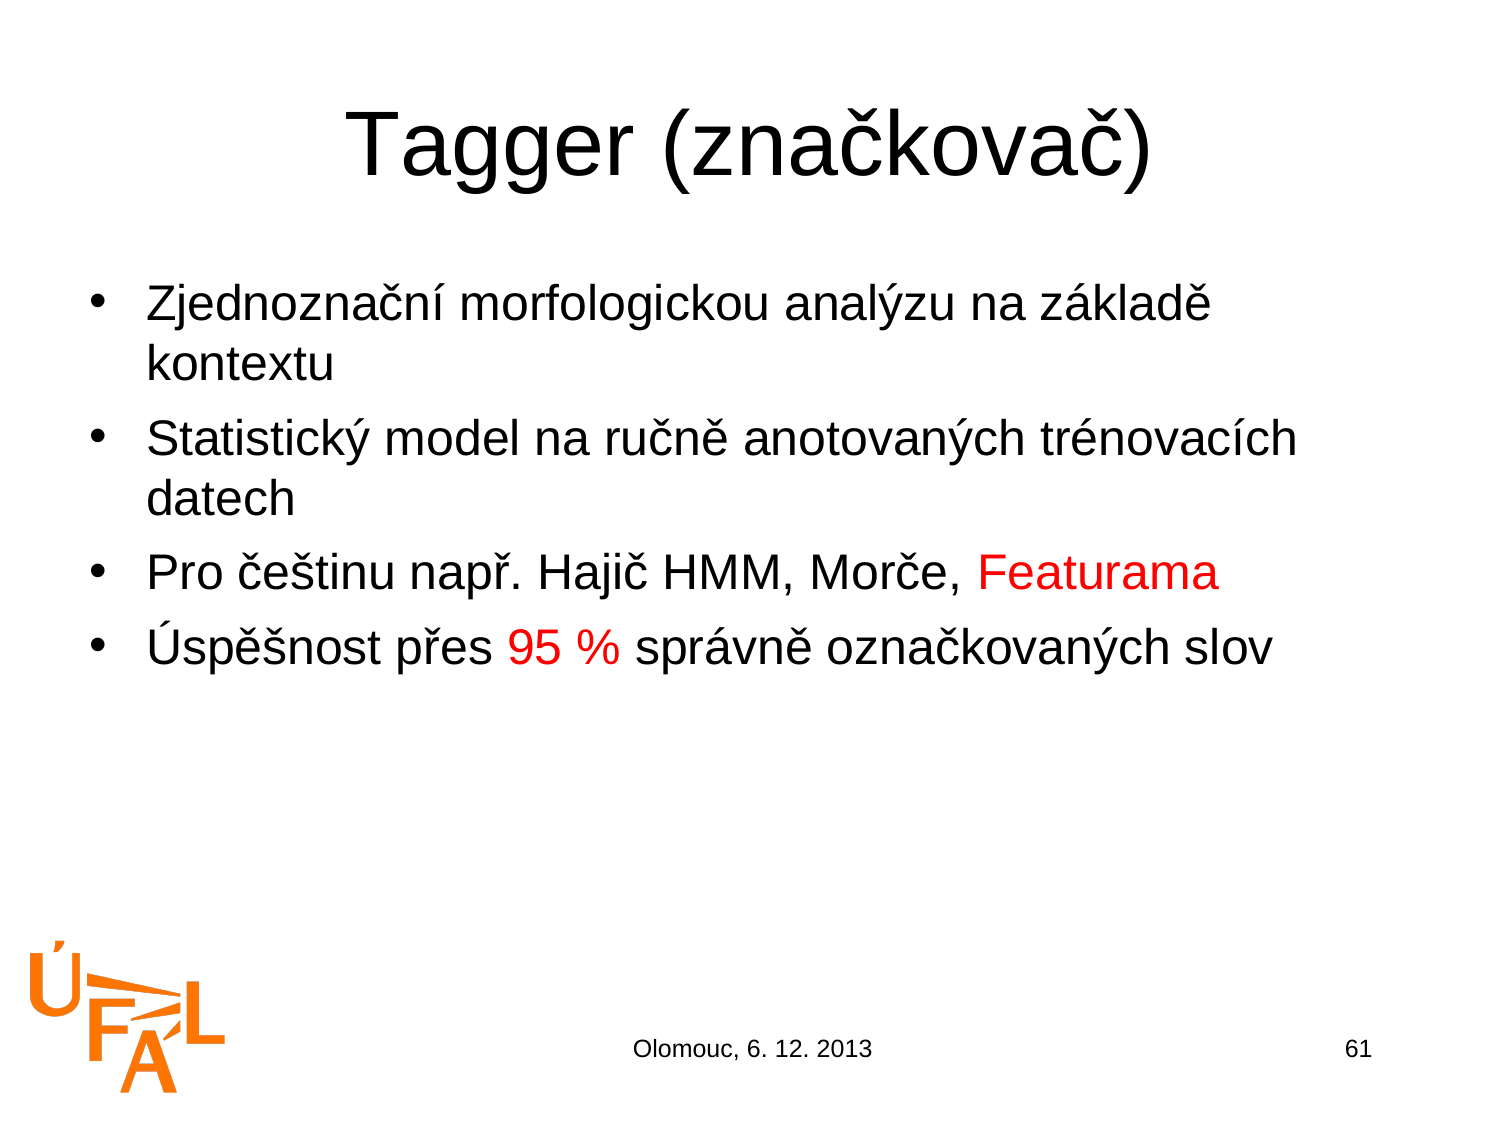

# Tagger (značkovač)
Zjednoznační morfologickou analýzu na základě kontextu
Statistický model na ručně anotovaných trénovacích datech
Pro češtinu např. Hajič HMM, Morče, Featurama
Úspěšnost přes 95 % správně označkovaných slov
Olomouc, 6. 12. 2013
61